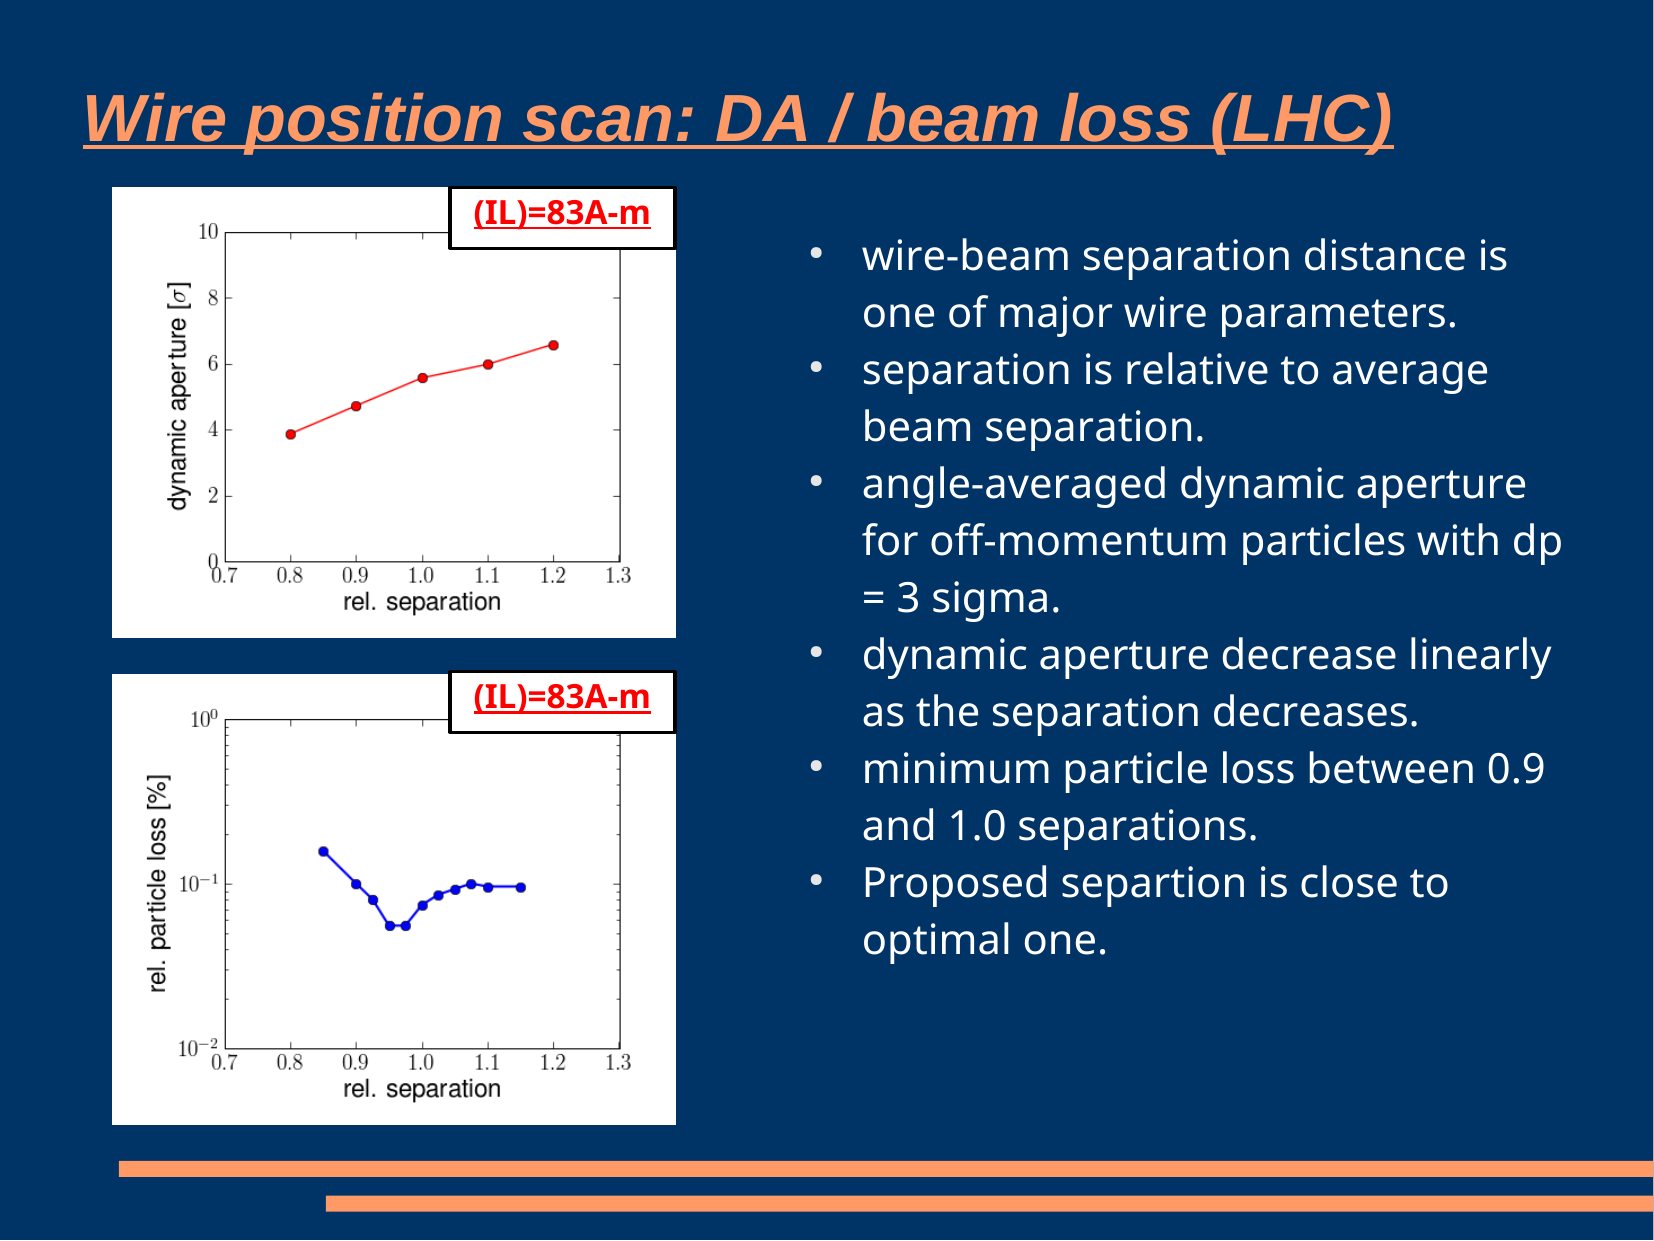

# Wire position scan: DA / beam loss (LHC)
(IL)=83A-m
wire-beam separation distance is one of major wire parameters.
separation is relative to average beam separation.
angle-averaged dynamic aperture for off-momentum particles with dp = 3 sigma.
dynamic aperture decrease linearly as the separation decreases.
minimum particle loss between 0.9 and 1.0 separations.
Proposed separtion is close to optimal one.
(IL)=83A-m